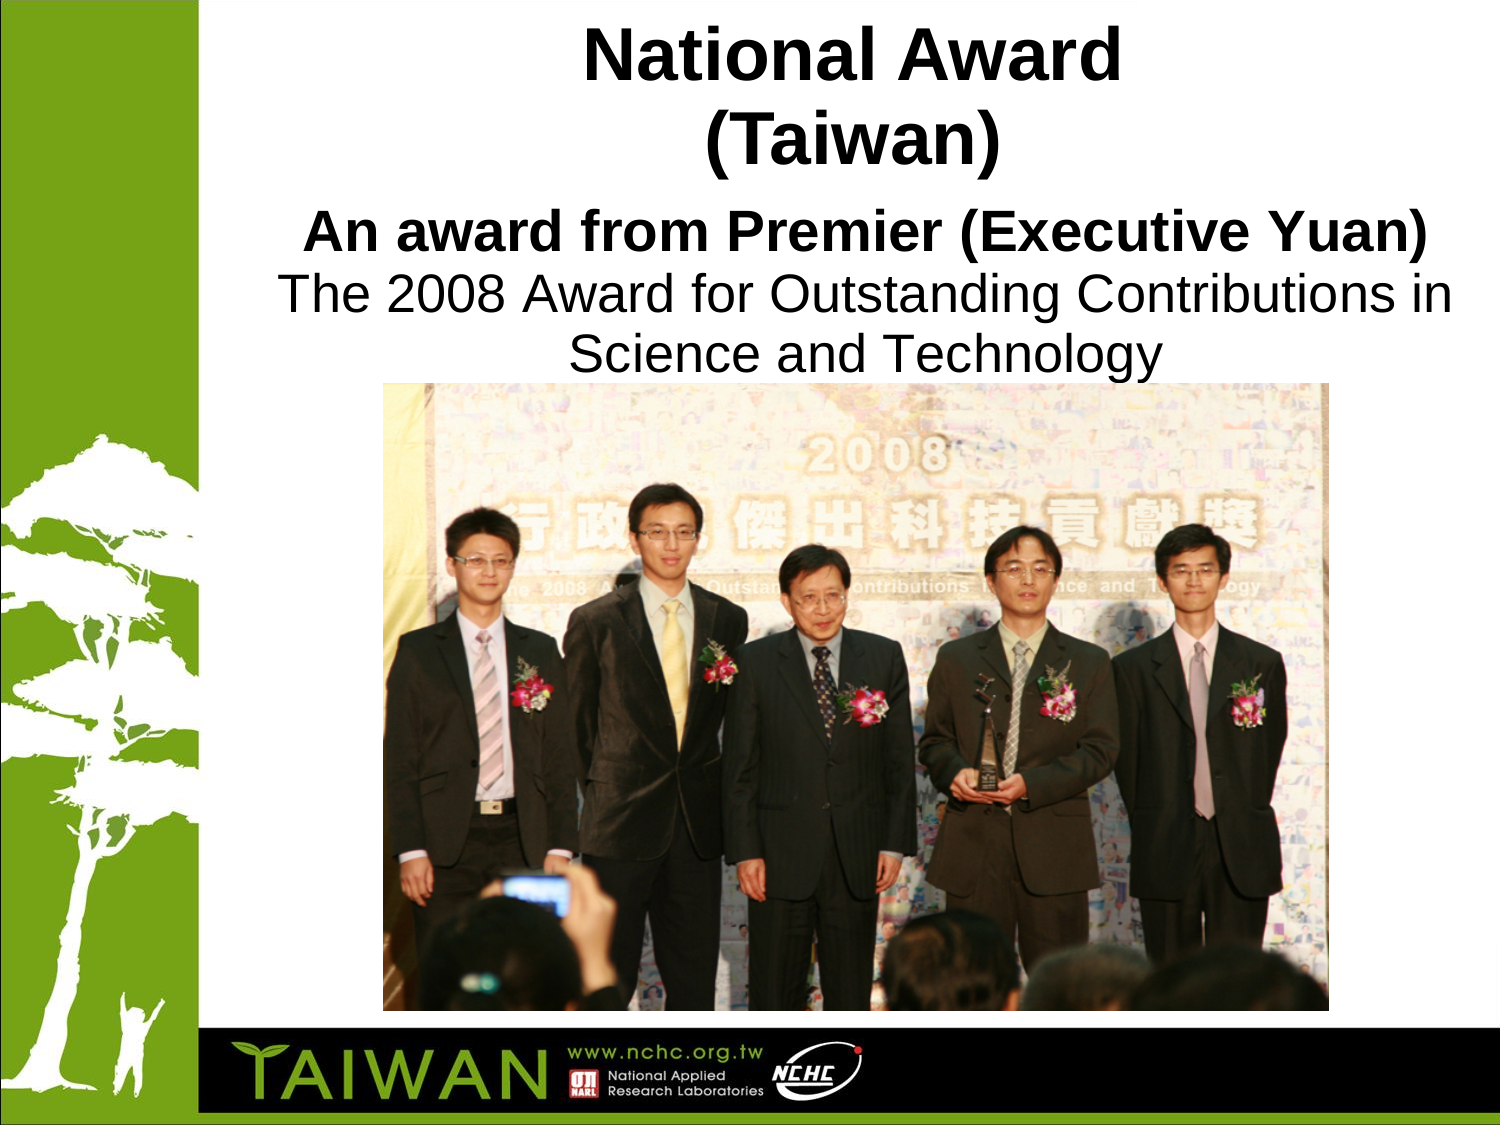

# National Award (Taiwan)
An award from Premier (Executive Yuan)
The 2008 Award for Outstanding Contributions in Science and Technology